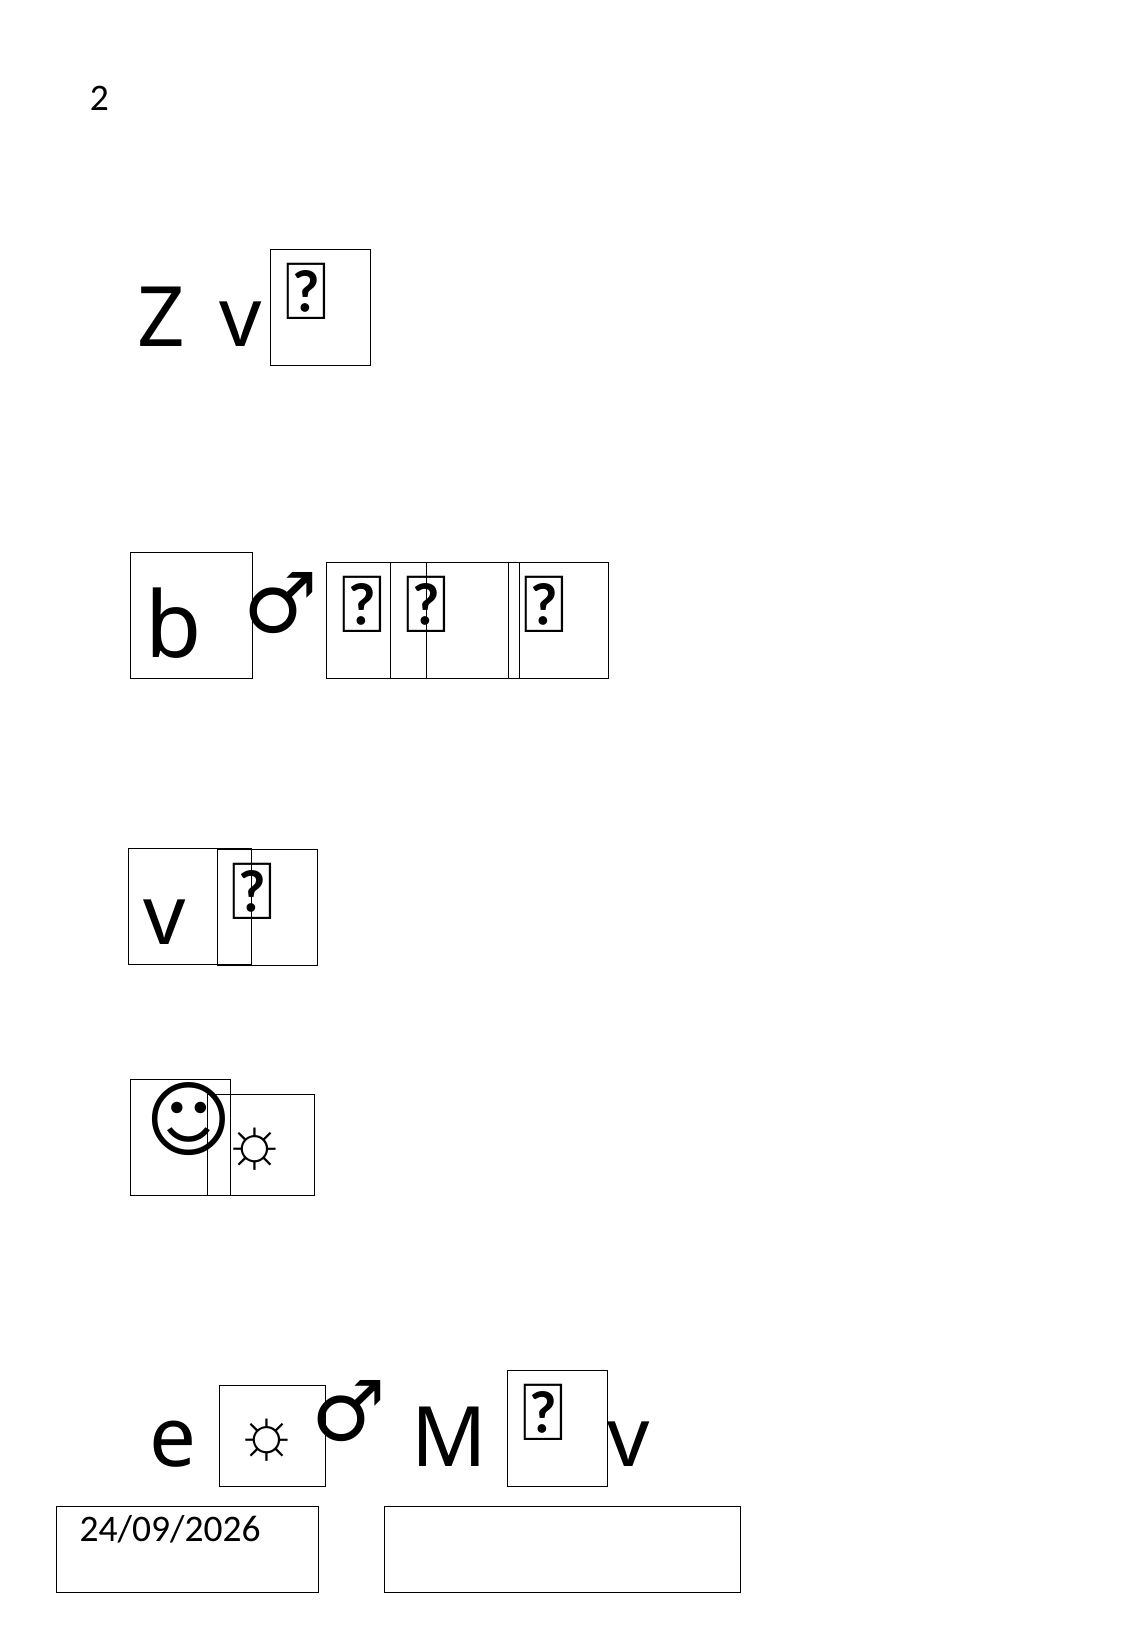

2
Z
v

b
♂



v

☺
☼
e
♂
M

v
☼